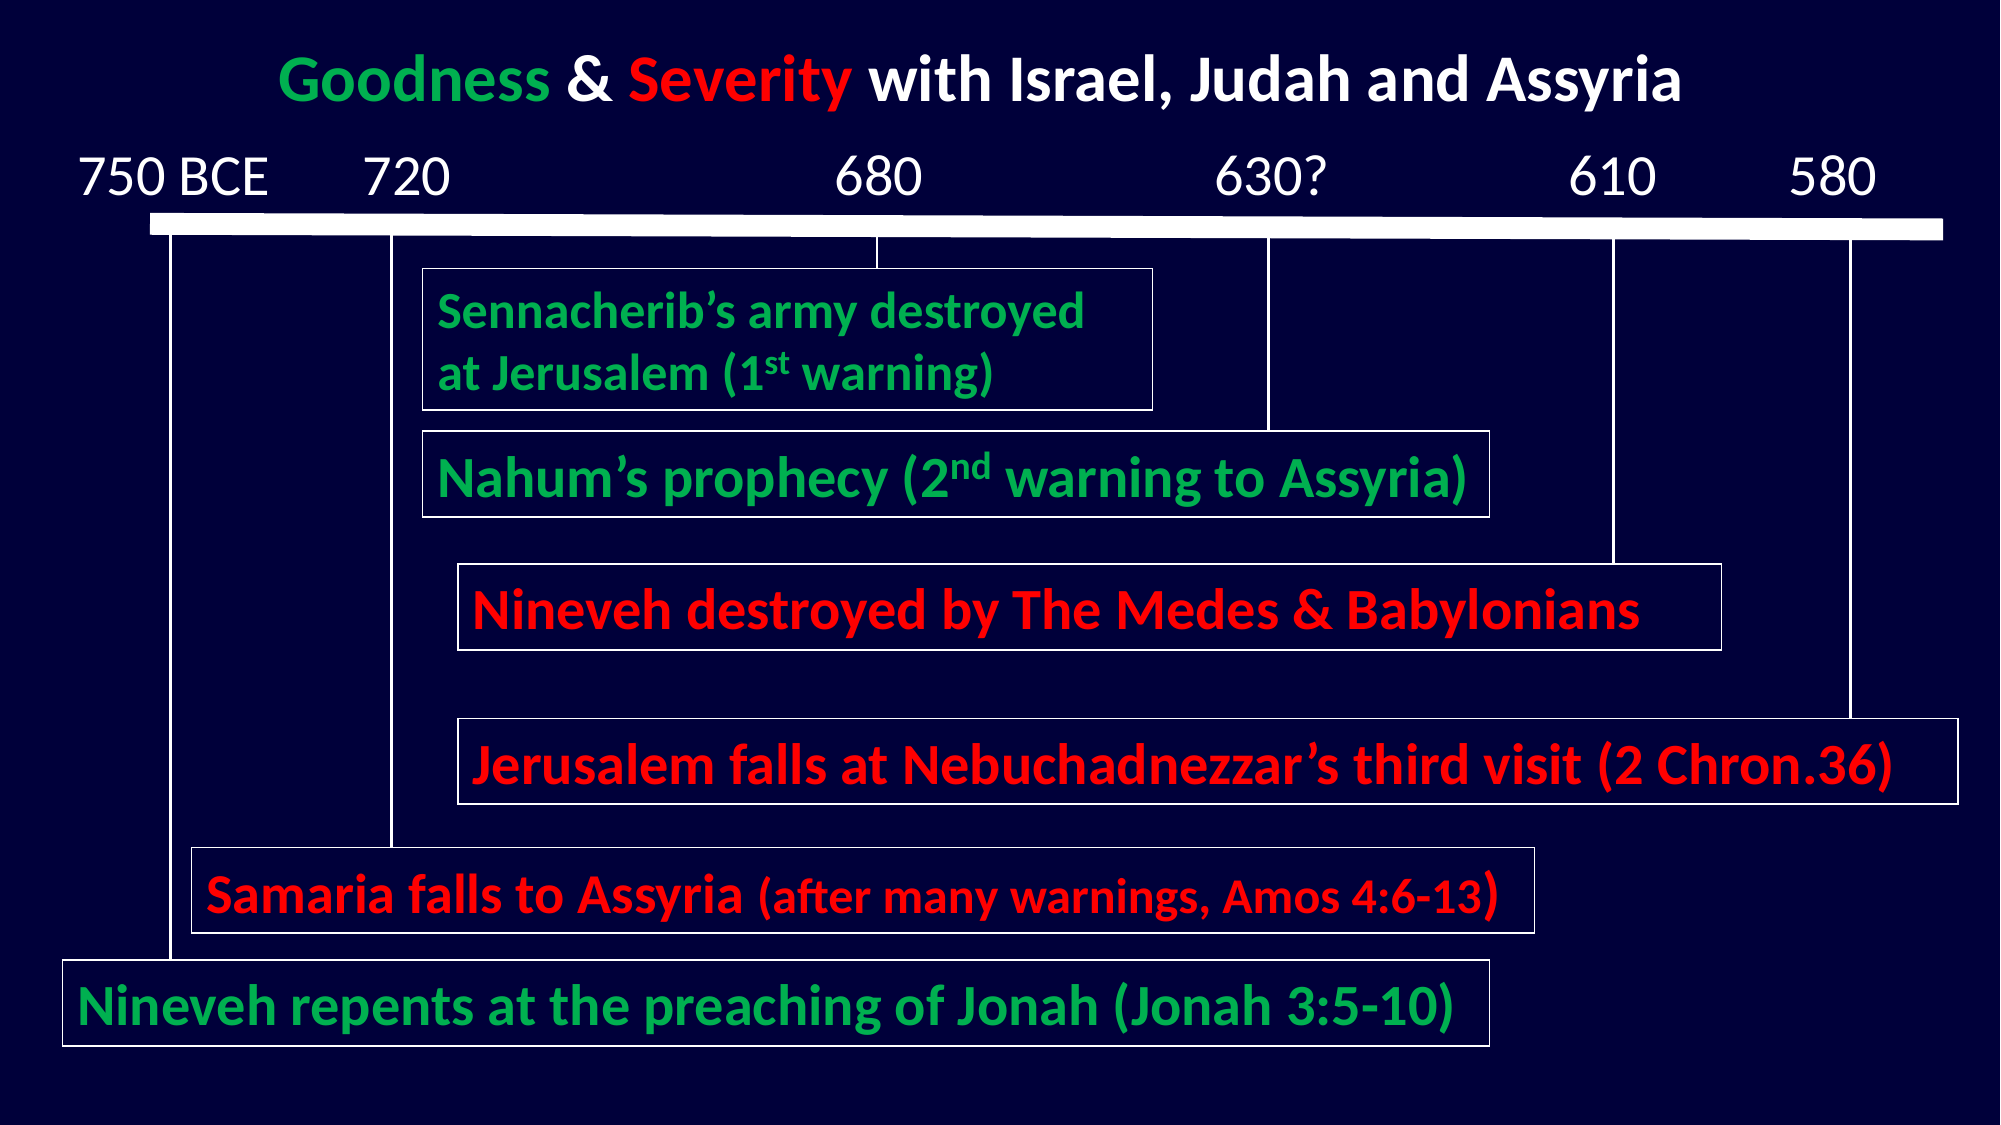

Goodness & Severity with Israel, Judah and Assyria
750 BCE 720 680 630? 610 580
Sennacherib’s army destroyed at Jerusalem (1st warning)
Nahum’s prophecy (2nd warning to Assyria)
Nineveh destroyed by The Medes & Babylonians
Jerusalem falls at Nebuchadnezzar’s third visit (2 Chron.36)
Samaria falls to Assyria (after many warnings, Amos 4:6-13)
Nineveh repents at the preaching of Jonah (Jonah 3:5-10)